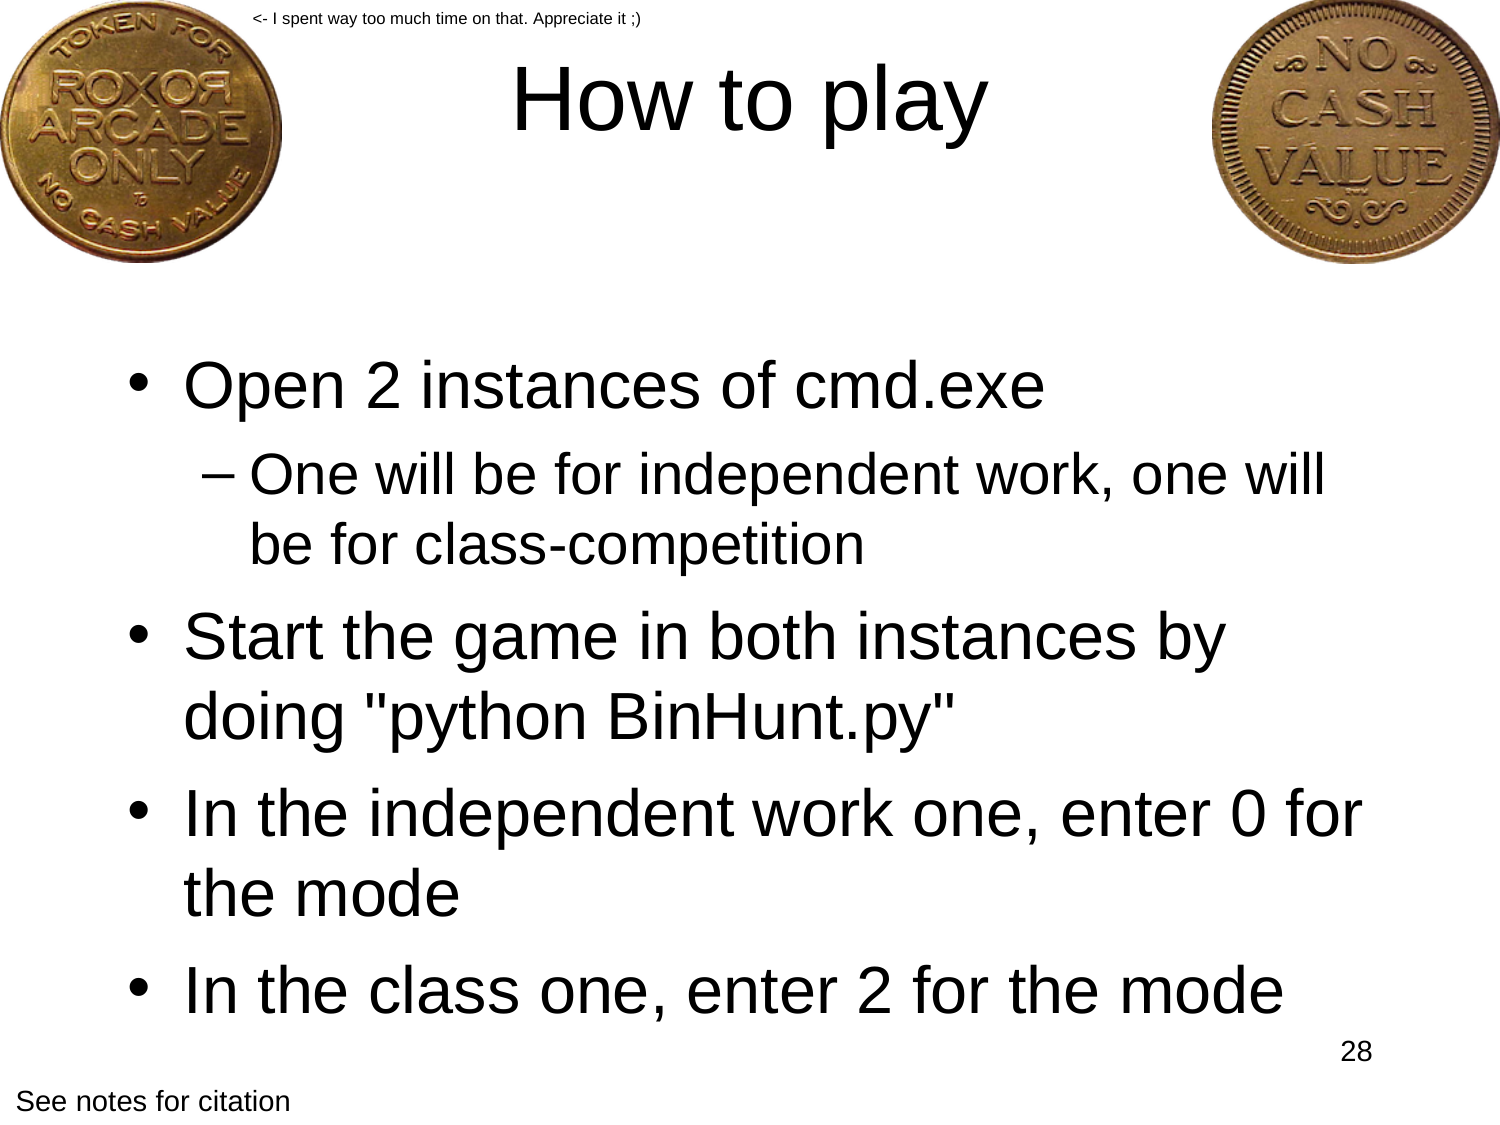

<- I spent way too much time on that. Appreciate it ;)
# How to play
Open 2 instances of cmd.exe
One will be for independent work, one will be for class-competition
Start the game in both instances by doing "python BinHunt.py"
In the independent work one, enter 0 for the mode
In the class one, enter 2 for the mode
See notes for citation